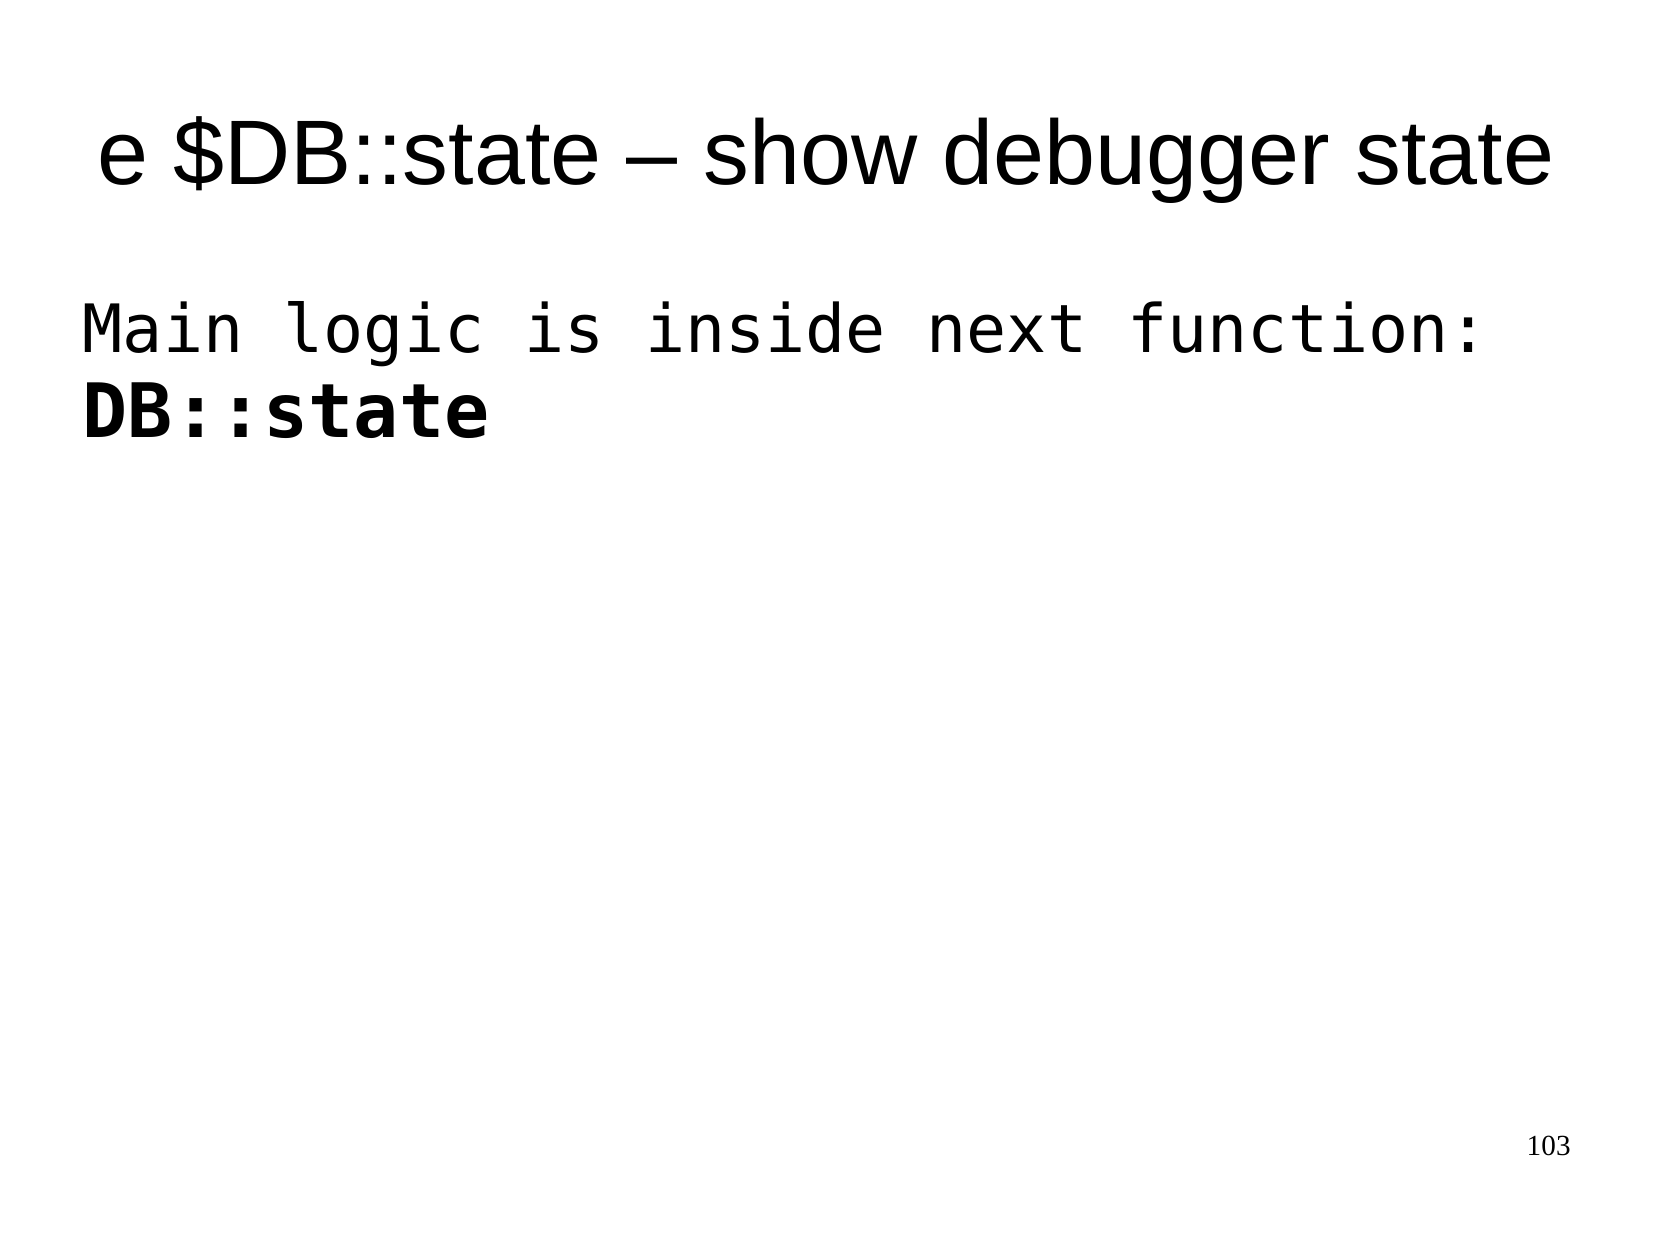

# e $DB::state – show debugger state
Main logic is inside next function:
DB::state
103